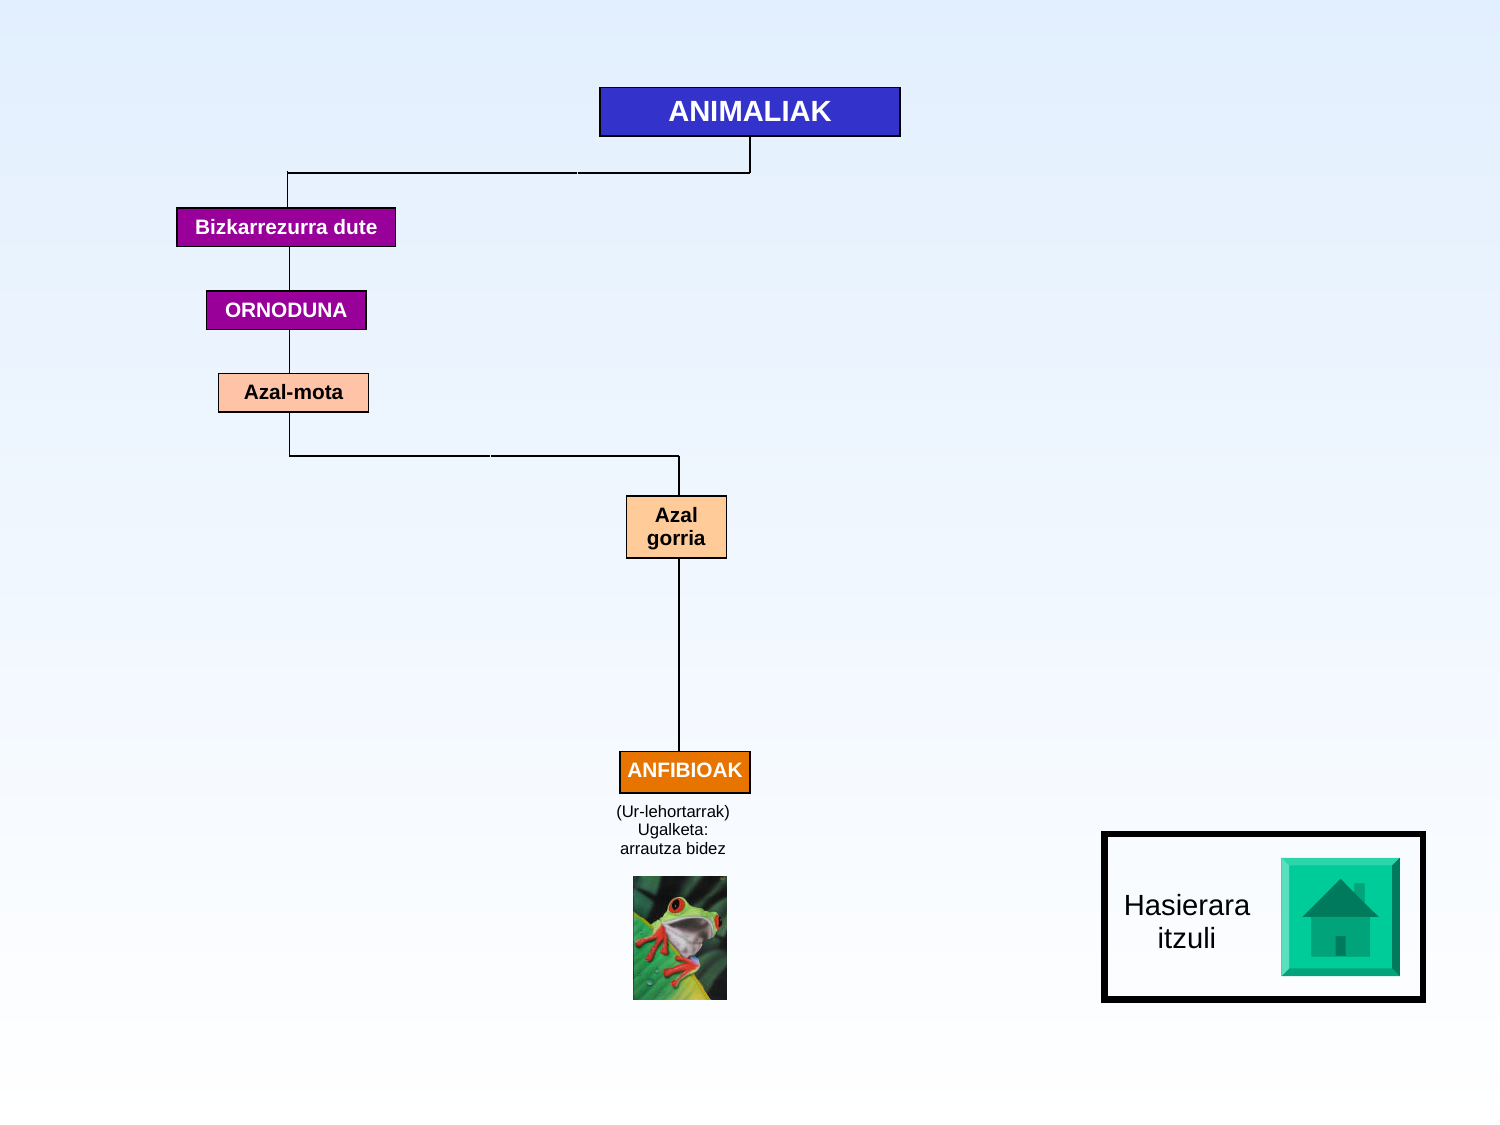

ANIMALIAK
Bizkarrezurra dute
ORNODUNA
Azal-mota
Azal gorria
ANFIBIOAK
(Ur-lehortarrak)
Ugalketa:
arrautza bidez
Hasierara itzuli